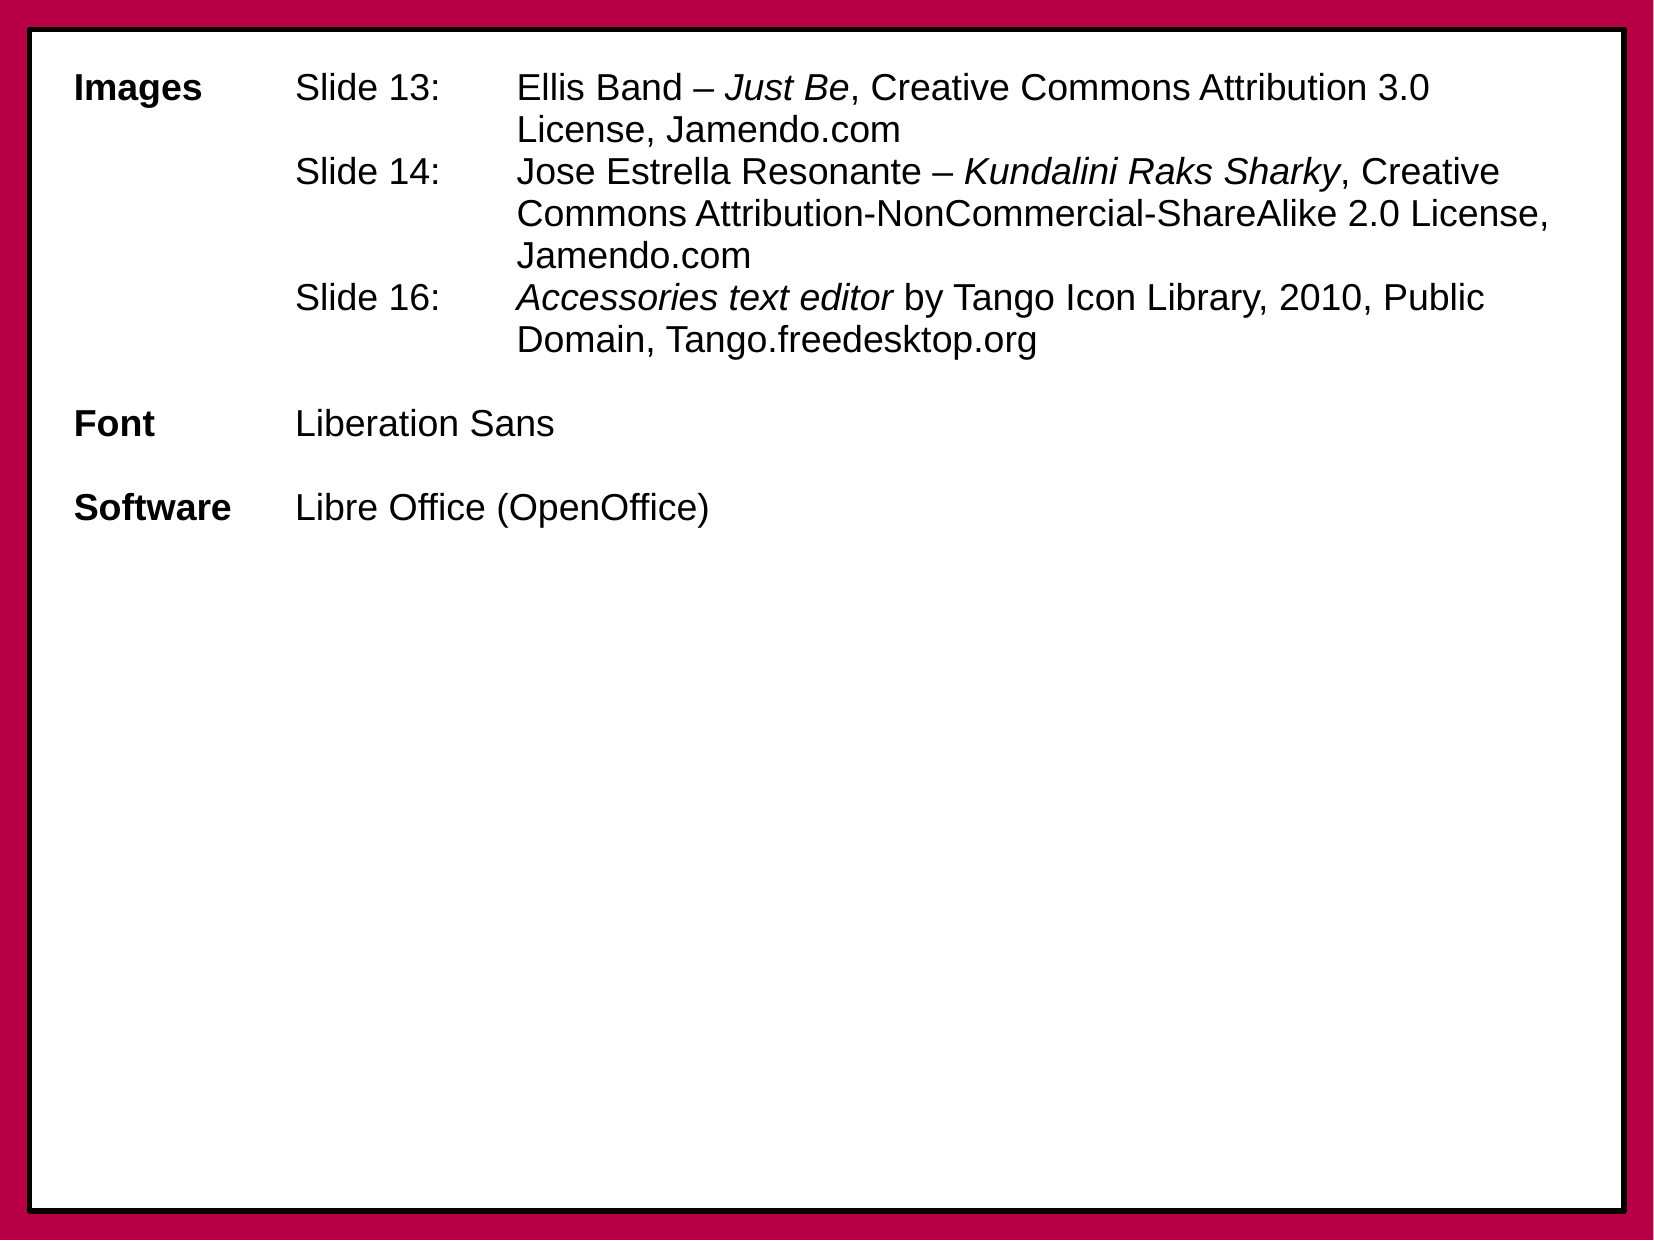

Images		Slide 13:		Ellis Band – Just Be, Creative Commons Attribution 3.0
						License, Jamendo.com
			Slide 14:		Jose Estrella Resonante – Kundalini Raks Sharky, Creative
						Commons Attribution-NonCommercial-ShareAlike 2.0 License,
						Jamendo.com
			Slide 16:		Accessories text editor by Tango Icon Library, 2010, Public
						Domain, Tango.freedesktop.org
Font		Liberation Sans
Software	Libre Office (OpenOffice)